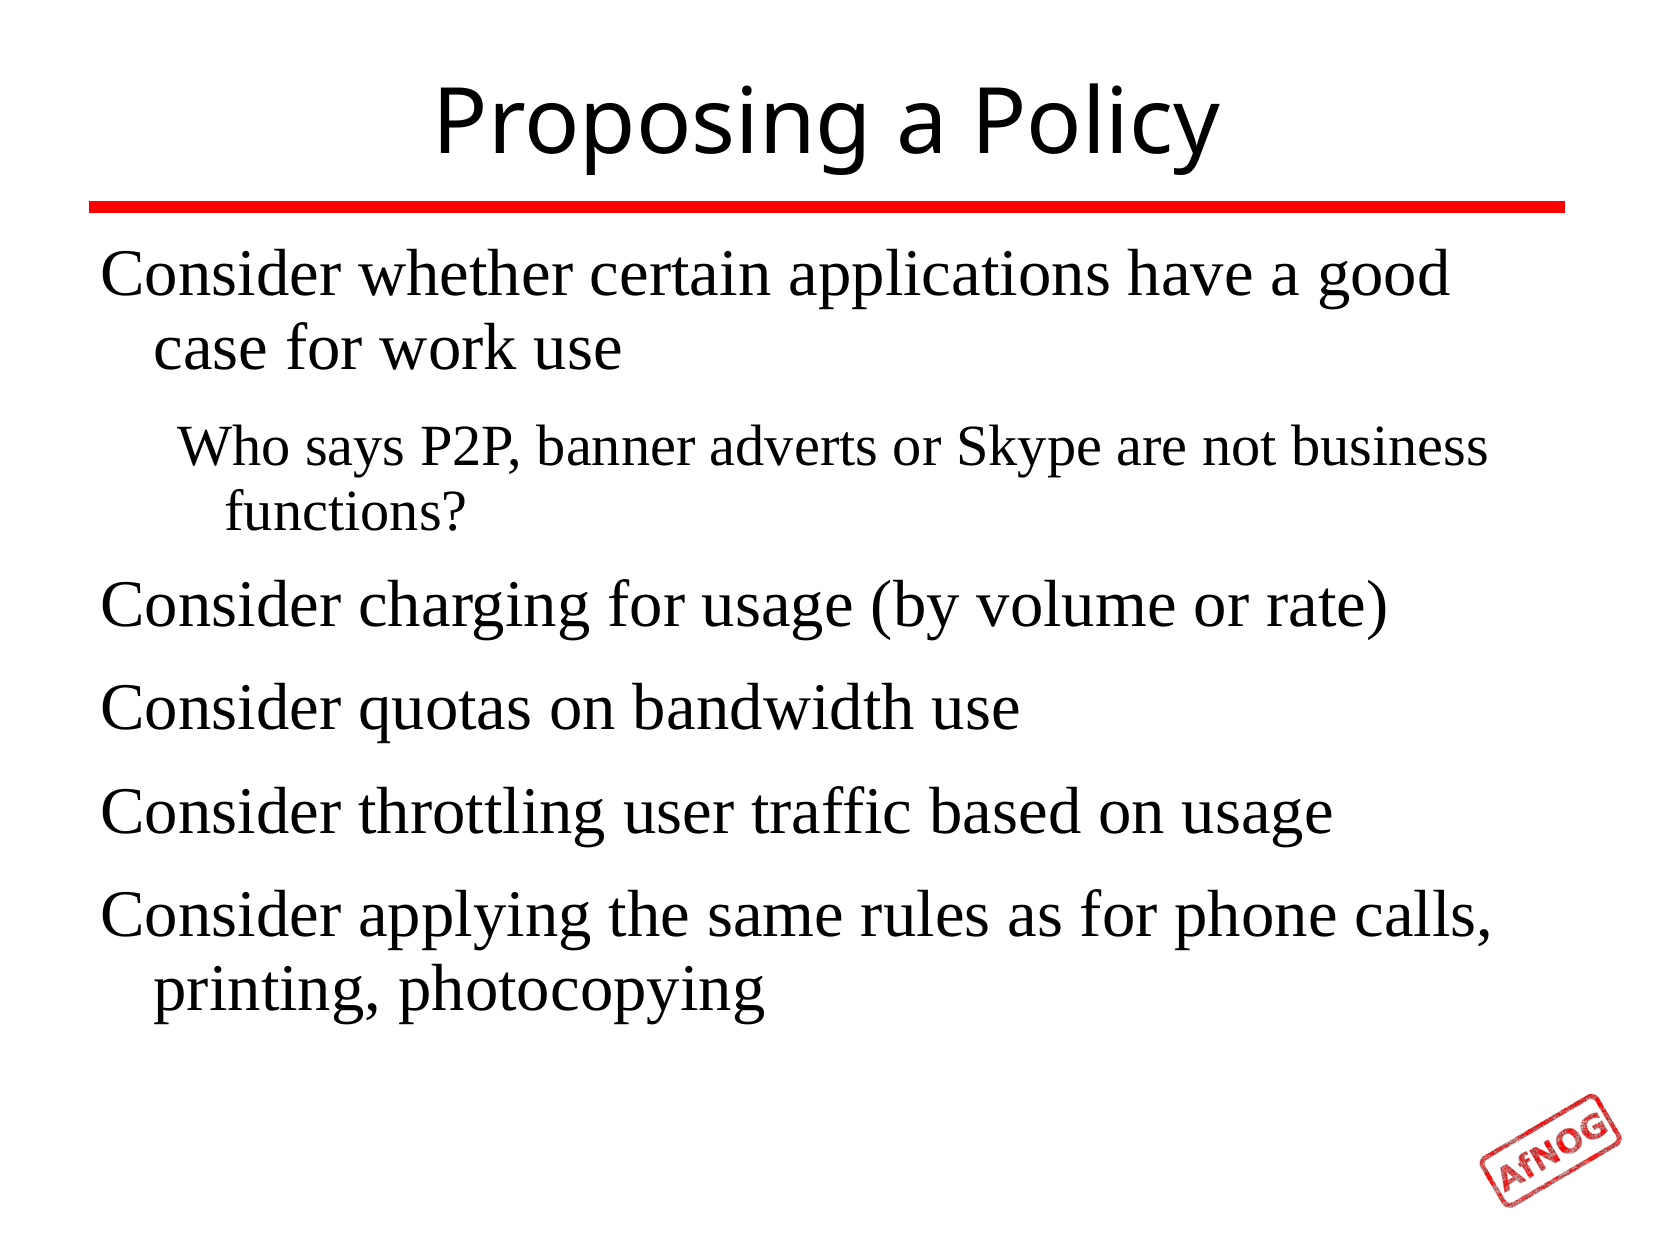

# Proposing a Policy
Consider whether certain applications have a good case for work use
Who says P2P, banner adverts or Skype are not business functions?
Consider charging for usage (by volume or rate)
Consider quotas on bandwidth use
Consider throttling user traffic based on usage
Consider applying the same rules as for phone calls, printing, photocopying